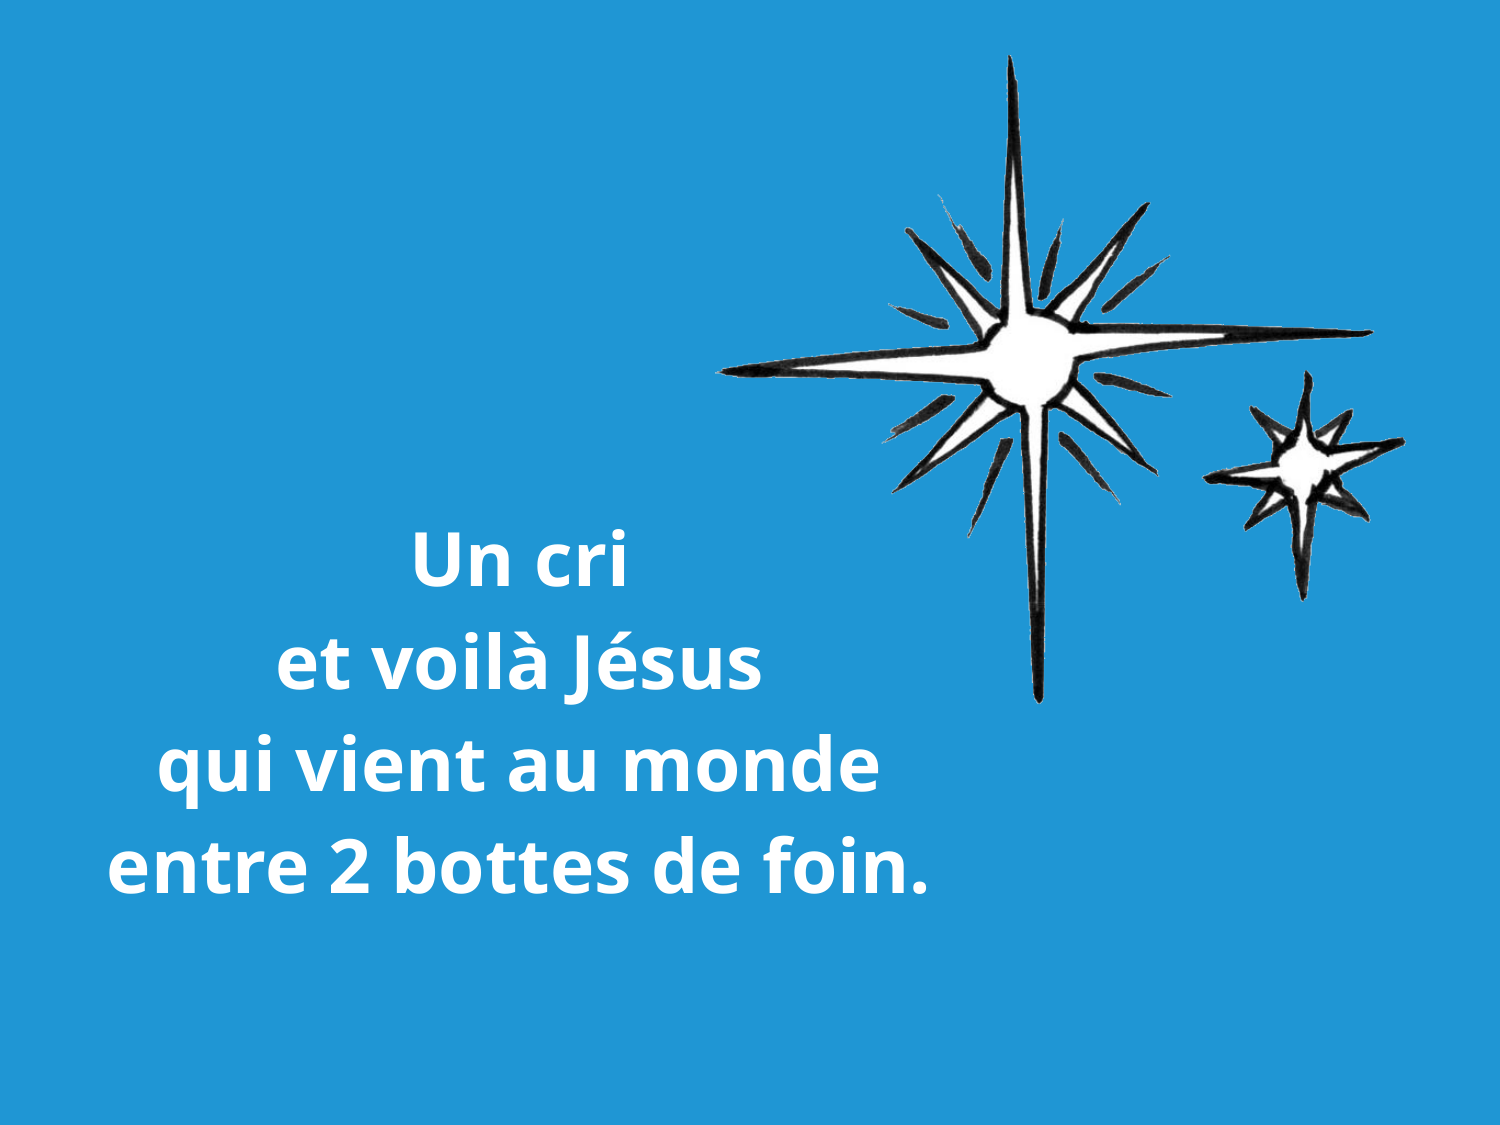

Un cri
et voilà Jésus
qui vient au monde
entre 2 bottes de foin.